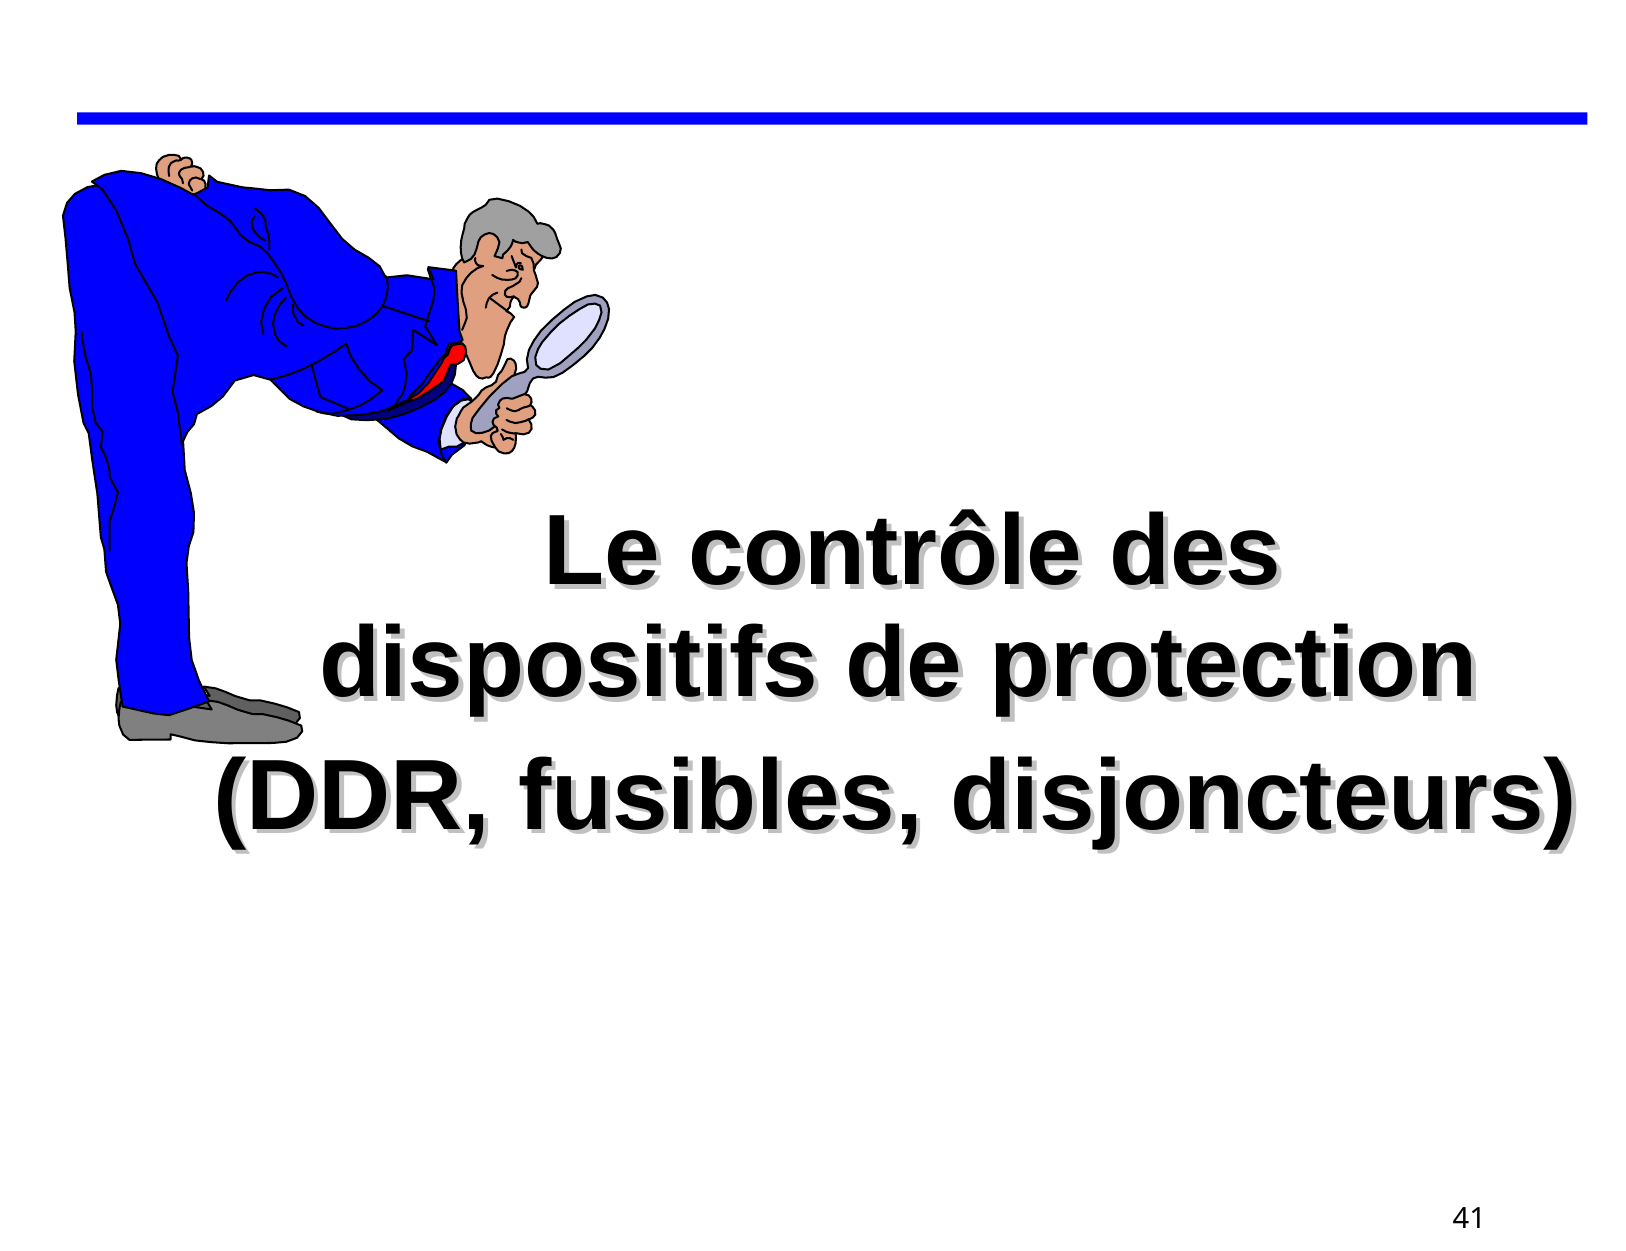

Le contrôle des
dispositifs de protection
(DDR, fusibles, disjoncteurs)